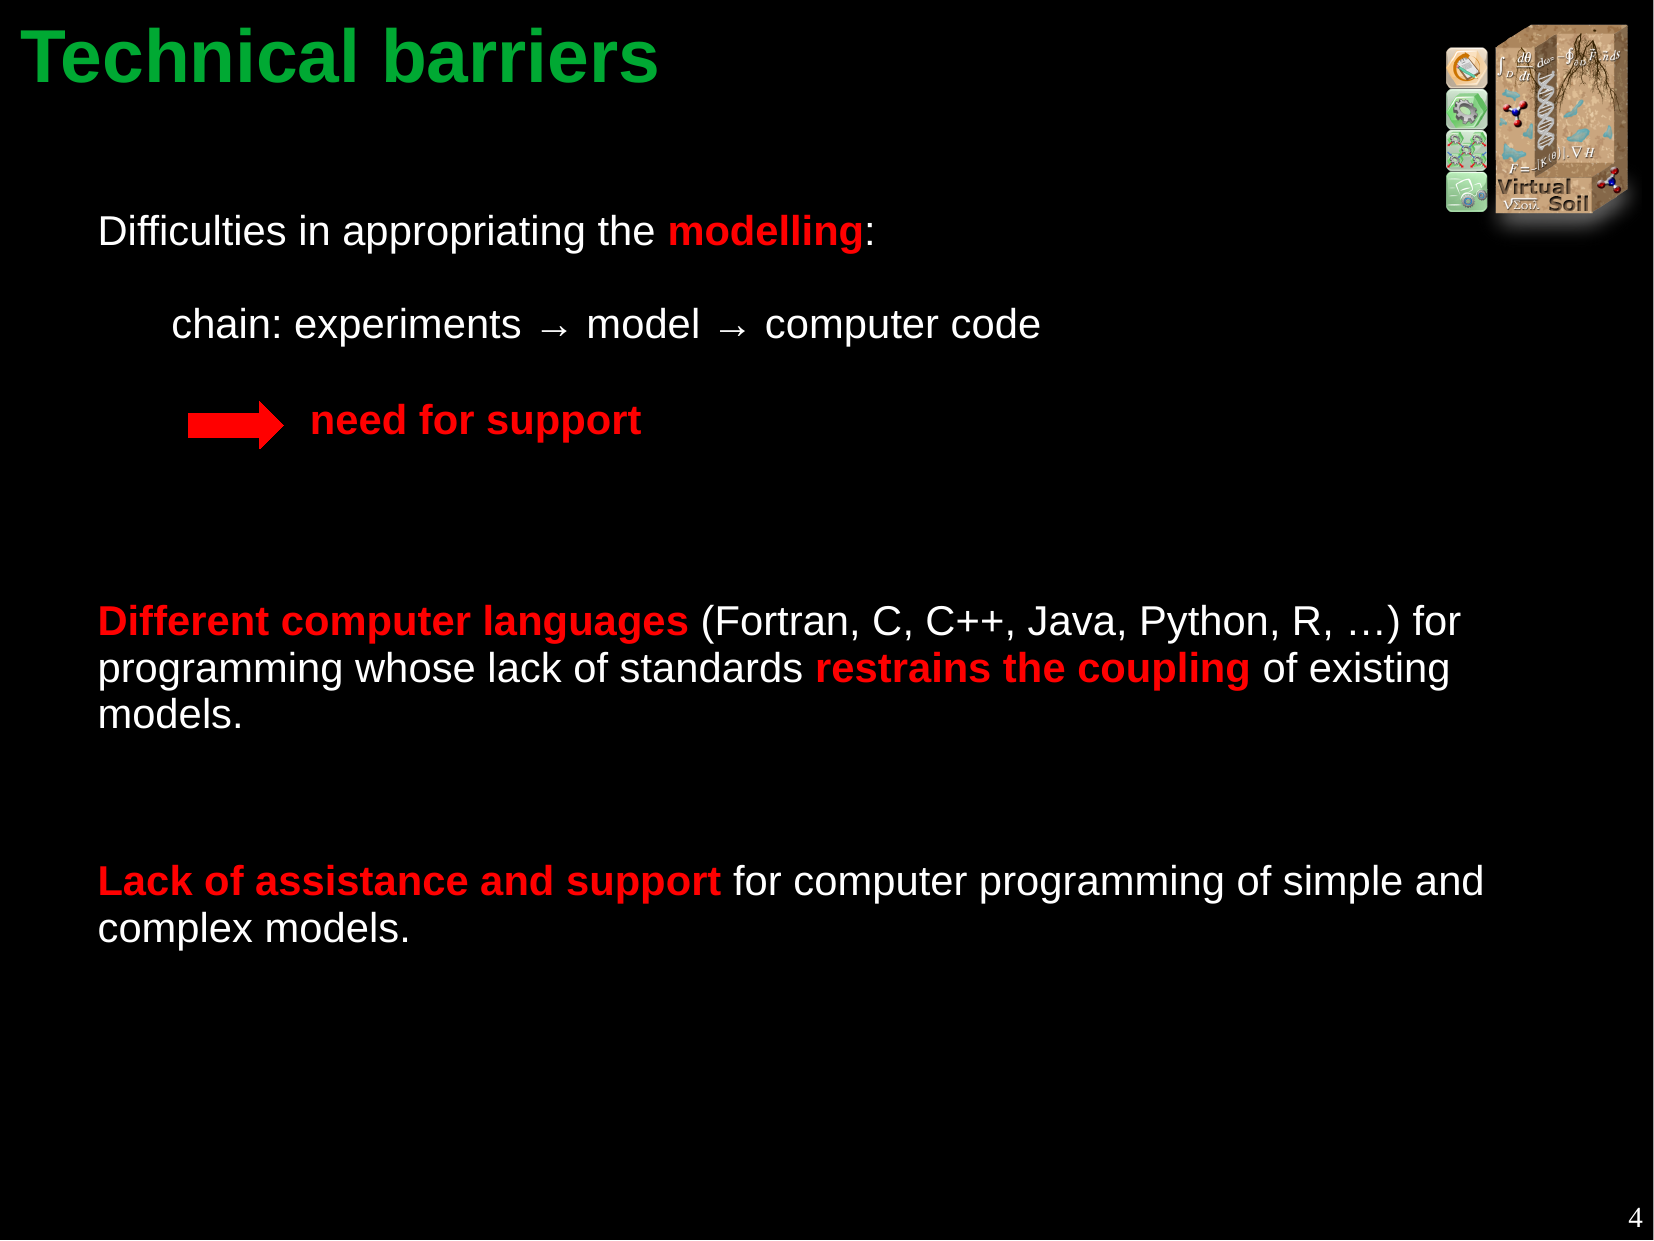

Technical barriers
Difficulties in appropriating the modelling:
	chain: experiments → model → computer code
need for support
Different computer languages (Fortran, C, C++, Java, Python, R, …) for
programming whose lack of standards restrains the coupling of existing models.
Lack of assistance and support for computer programming of simple and complex models.
4